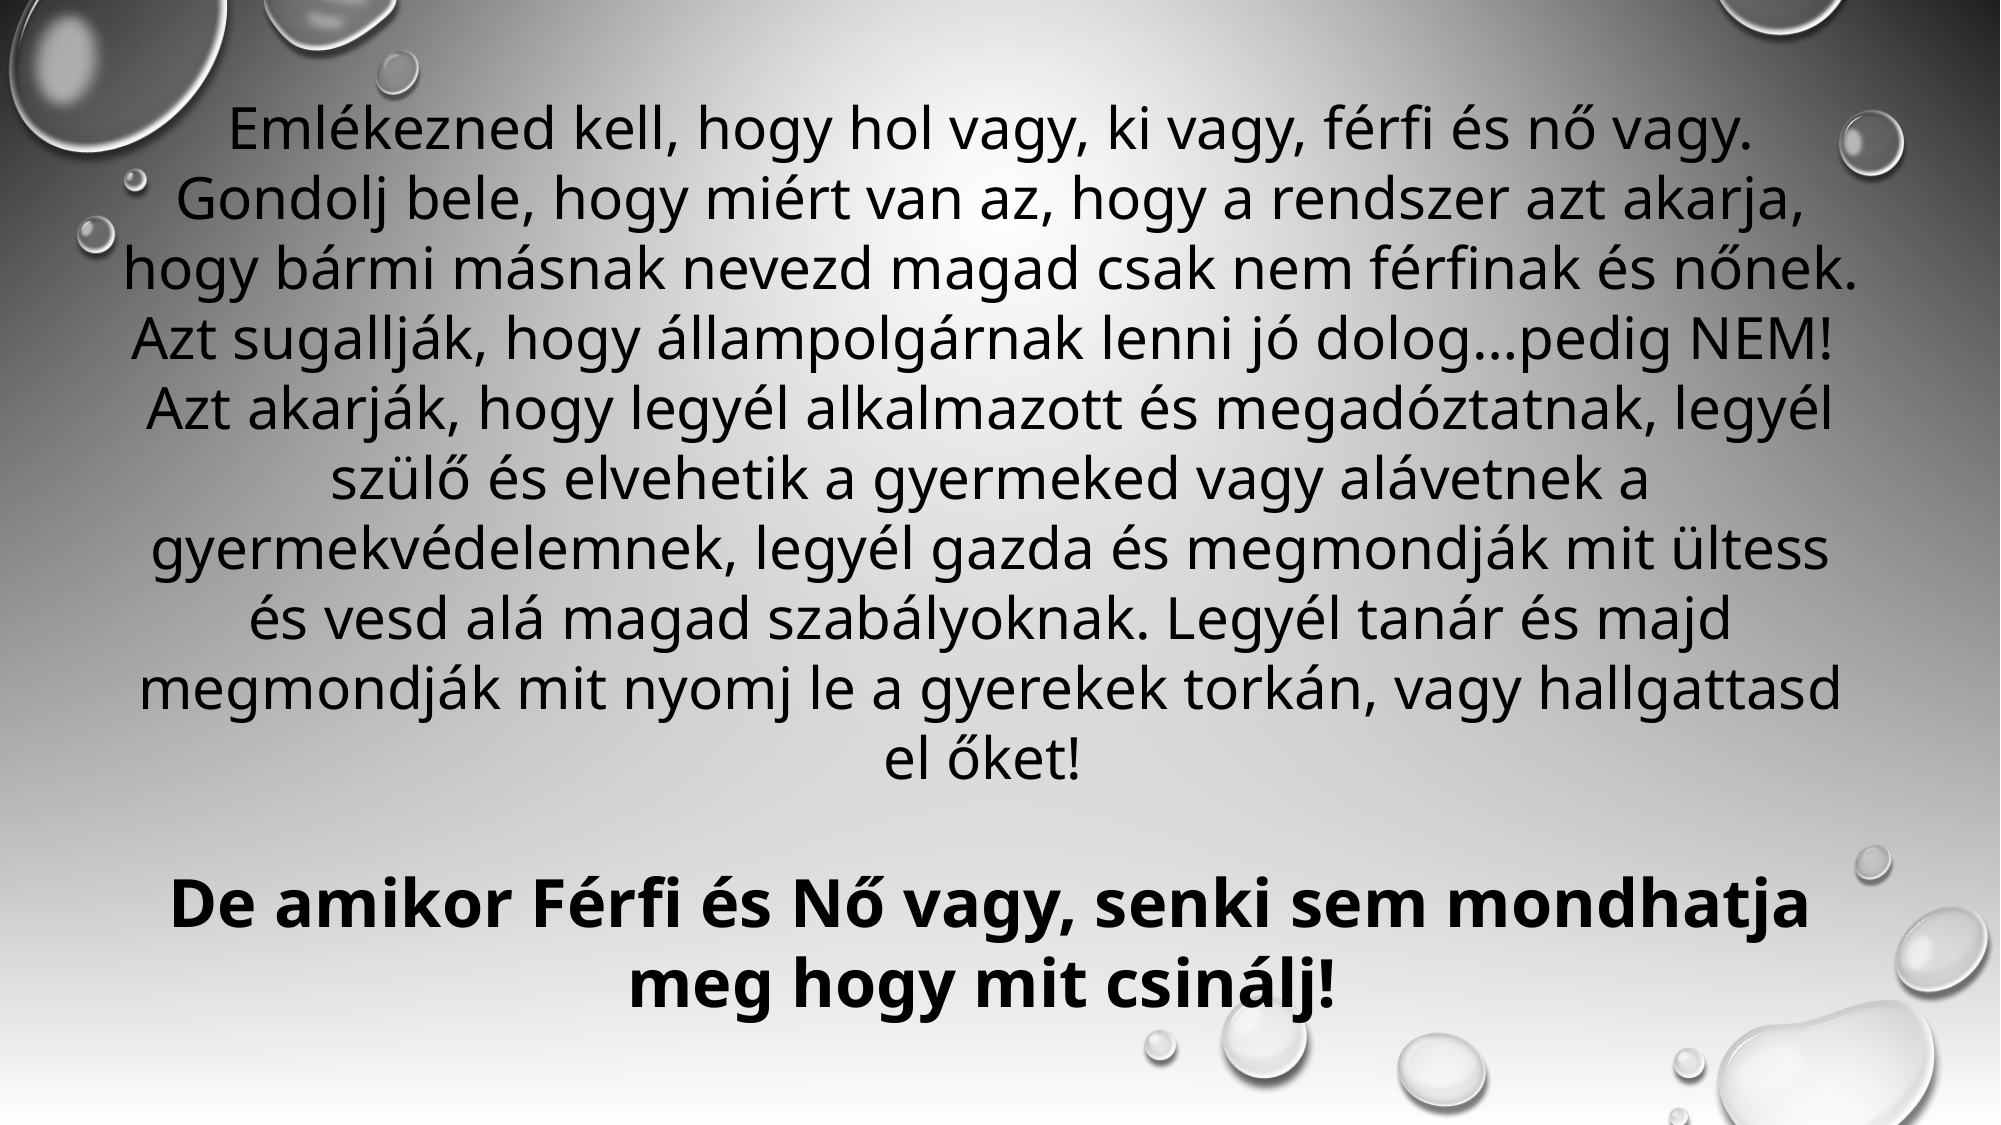

Emlékezned kell, hogy hol vagy, ki vagy, férfi és nő vagy.
Gondolj bele, hogy miért van az, hogy a rendszer azt akarja, hogy bármi másnak nevezd magad csak nem férfinak és nőnek. Azt sugallják, hogy állampolgárnak lenni jó dolog…pedig NEM!
Azt akarják, hogy legyél alkalmazott és megadóztatnak, legyél szülő és elvehetik a gyermeked vagy alávetnek a gyermekvédelemnek, legyél gazda és megmondják mit ültess és vesd alá magad szabályoknak. Legyél tanár és majd megmondják mit nyomj le a gyerekek torkán, vagy hallgattasd el őket!
De amikor Férfi és Nő vagy, senki sem mondhatja meg hogy mit csinálj!